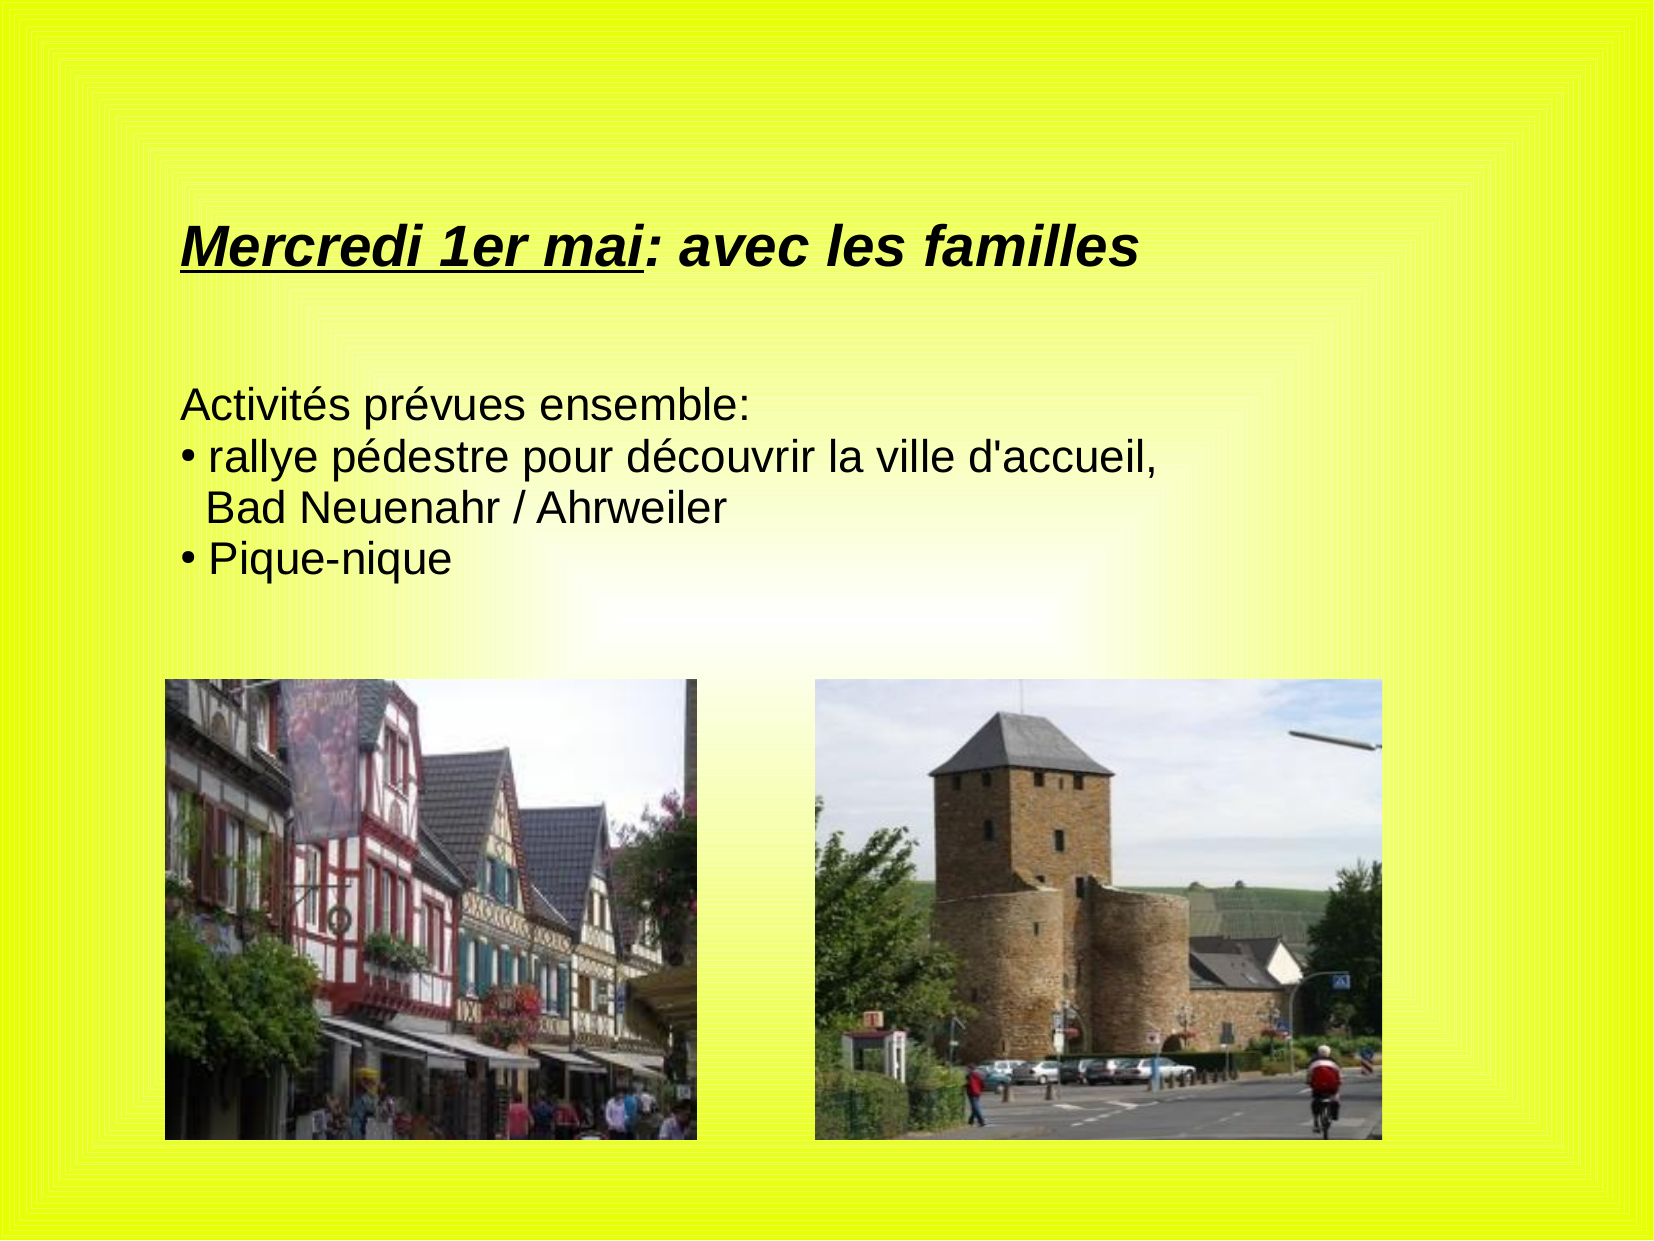

Mercredi 1er mai: avec les familles
Activités prévues ensemble:
 rallye pédestre pour découvrir la ville d'accueil,
 Bad Neuenahr / Ahrweiler
 Pique-nique